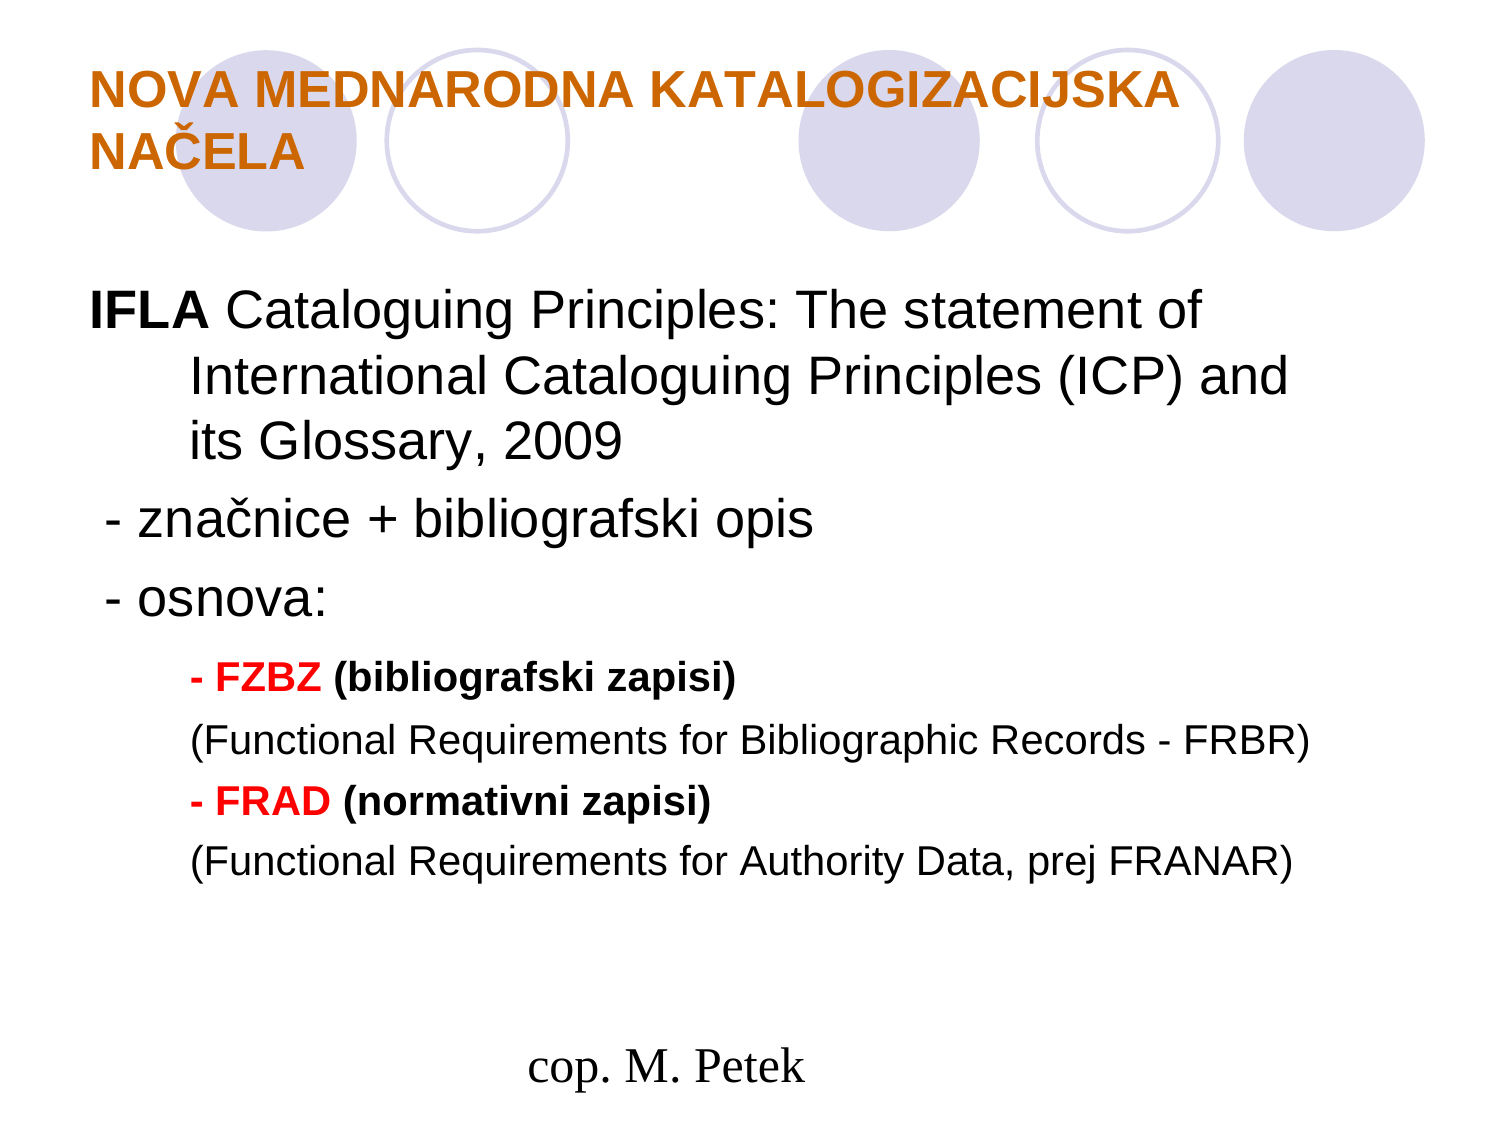

# NOVA MEDNARODNA KATALOGIZACIJSKA NAČELA
IFLA Cataloguing Principles: The statement of International Cataloguing Principles (ICP) and its Glossary, 2009
 - značnice + bibliografski opis
 - osnova:
 	- FZBZ (bibliografski zapisi)
	(Functional Requirements for Bibliographic Records - FRBR)
	- FRAD (normativni zapisi)
	(Functional Requirements for Authority Data, prej FRANAR)
cop. M. Petek